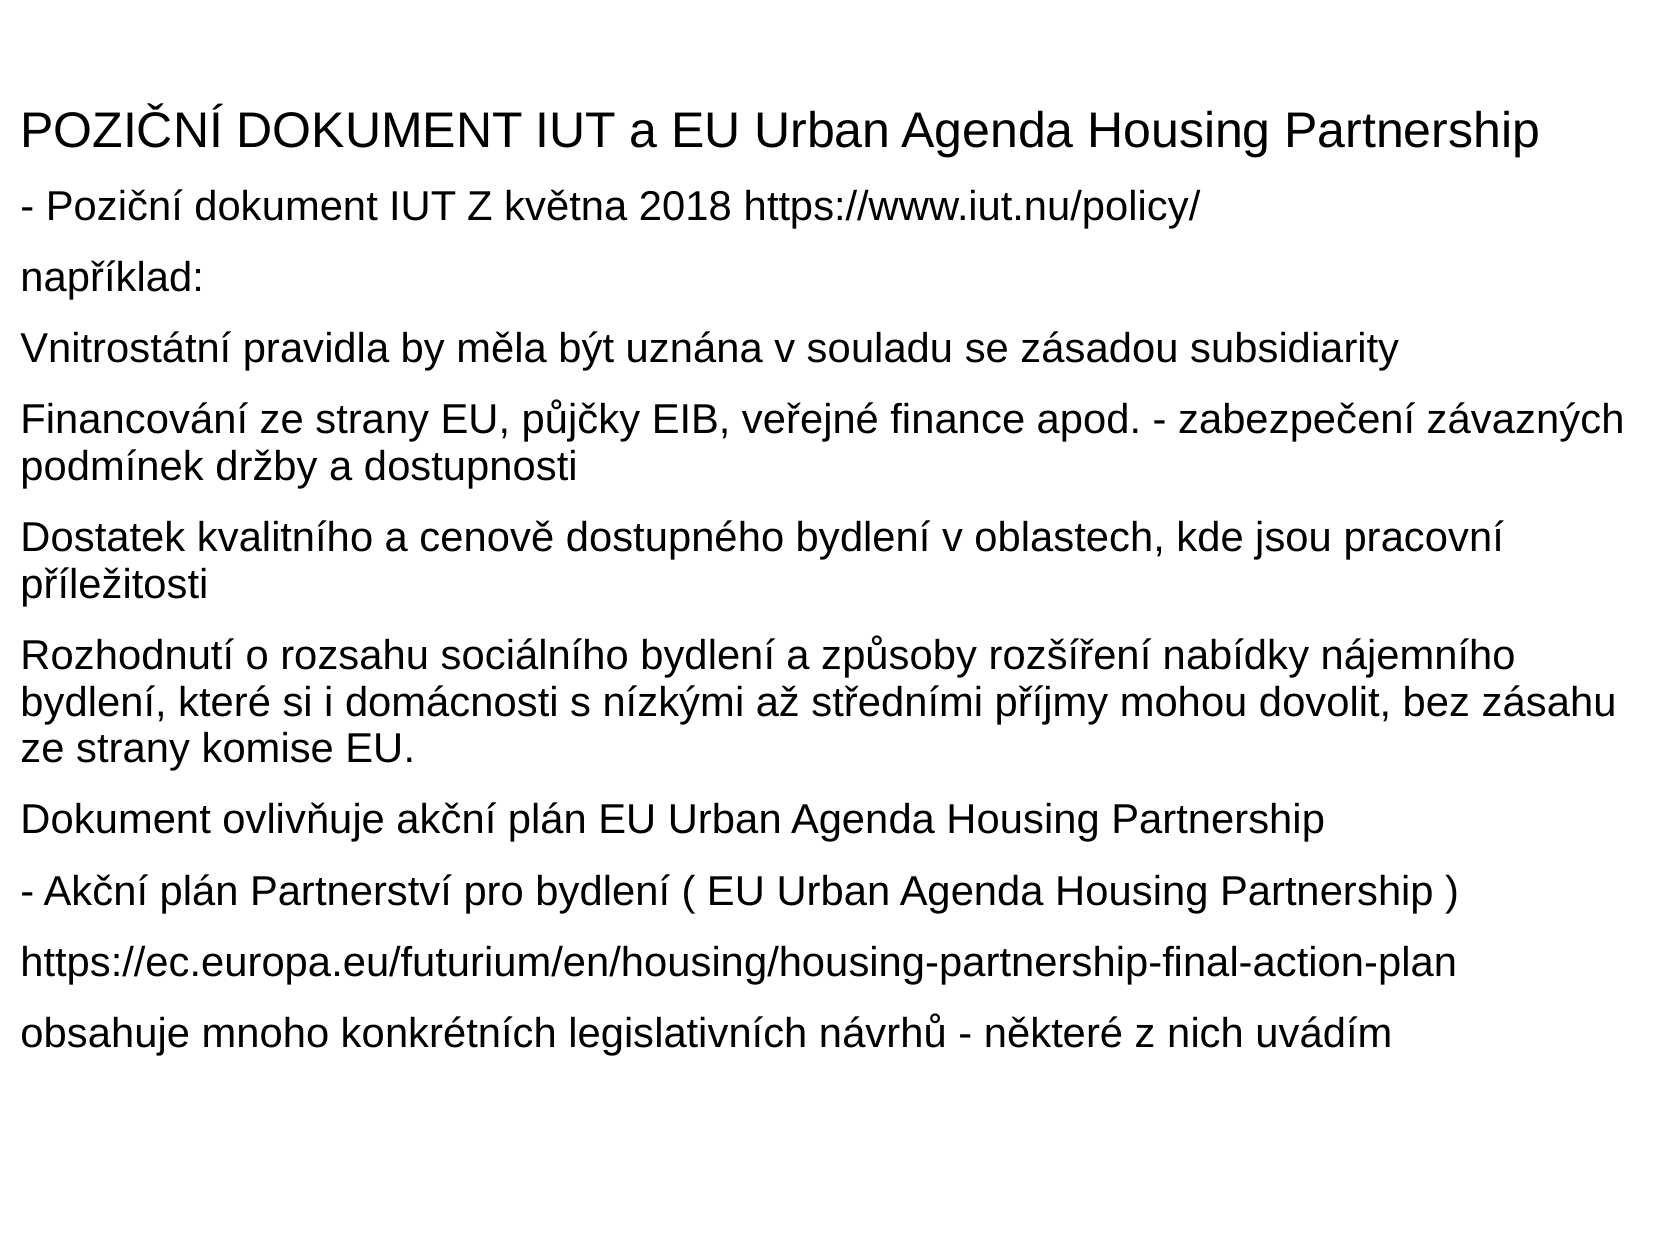

POZIČNÍ DOKUMENT IUT a EU Urban Agenda Housing Partnership
- Poziční dokument IUT Z května 2018 https://www.iut.nu/policy/
například:
Vnitrostátní pravidla by měla být uznána v souladu se zásadou subsidiarity
Financování ze strany EU, půjčky EIB, veřejné finance apod. - zabezpečení závazných podmínek držby a dostupnosti
Dostatek kvalitního a cenově dostupného bydlení v oblastech, kde jsou pracovní příležitosti
Rozhodnutí o rozsahu sociálního bydlení a způsoby rozšíření nabídky nájemního bydlení, které si i domácnosti s nízkými až středními příjmy mohou dovolit, bez zásahu ze strany komise EU.
Dokument ovlivňuje akční plán EU Urban Agenda Housing Partnership
- Akční plán Partnerství pro bydlení ( EU Urban Agenda Housing Partnership )
https://ec.europa.eu/futurium/en/housing/housing-partnership-final-action-plan
obsahuje mnoho konkrétních legislativních návrhů - některé z nich uvádím